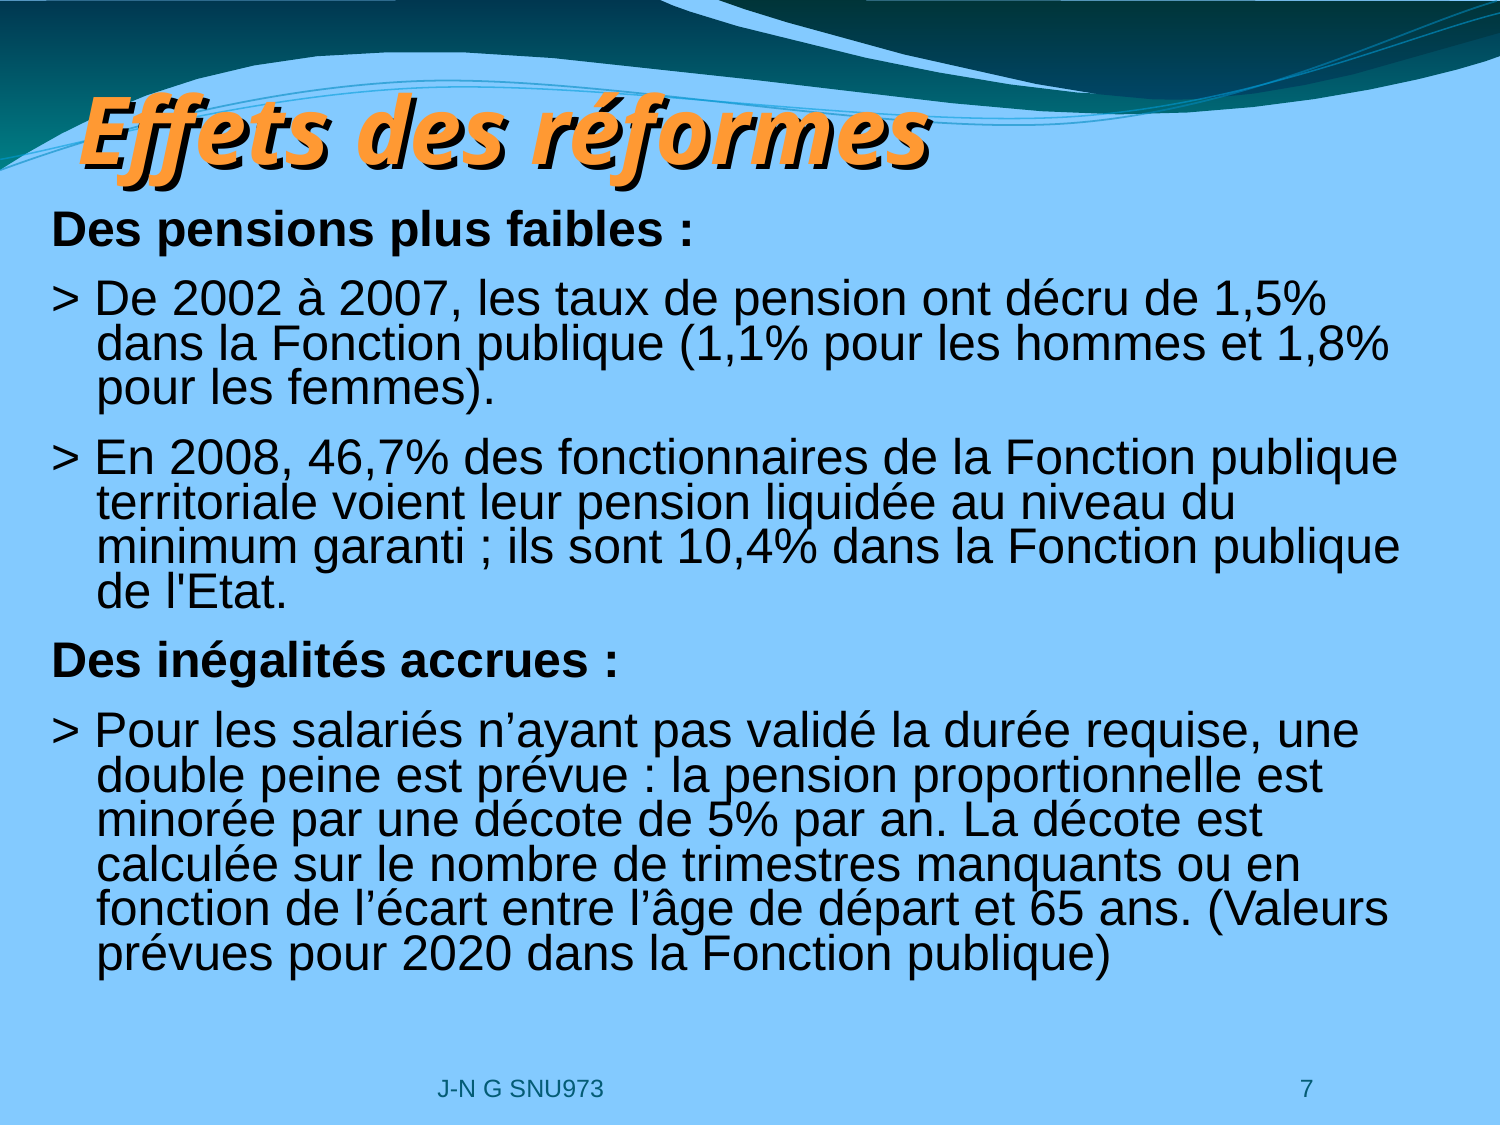

# Effets des réformes
Des pensions plus faibles :
> De 2002 à 2007, les taux de pension ont décru de 1,5% dans la Fonction publique (1,1% pour les hommes et 1,8% pour les femmes).
> En 2008, 46,7% des fonctionnaires de la Fonction publique territoriale voient leur pension liquidée au niveau du minimum garanti ; ils sont 10,4% dans la Fonction publique de l'Etat.
Des inégalités accrues :
> Pour les salariés n’ayant pas validé la durée requise, une double peine est prévue : la pension proportionnelle est minorée par une décote de 5% par an. La décote est calculée sur le nombre de trimestres manquants ou en fonction de l’écart entre l’âge de départ et 65 ans. (Valeurs prévues pour 2020 dans la Fonction publique)
J-N G SNU973